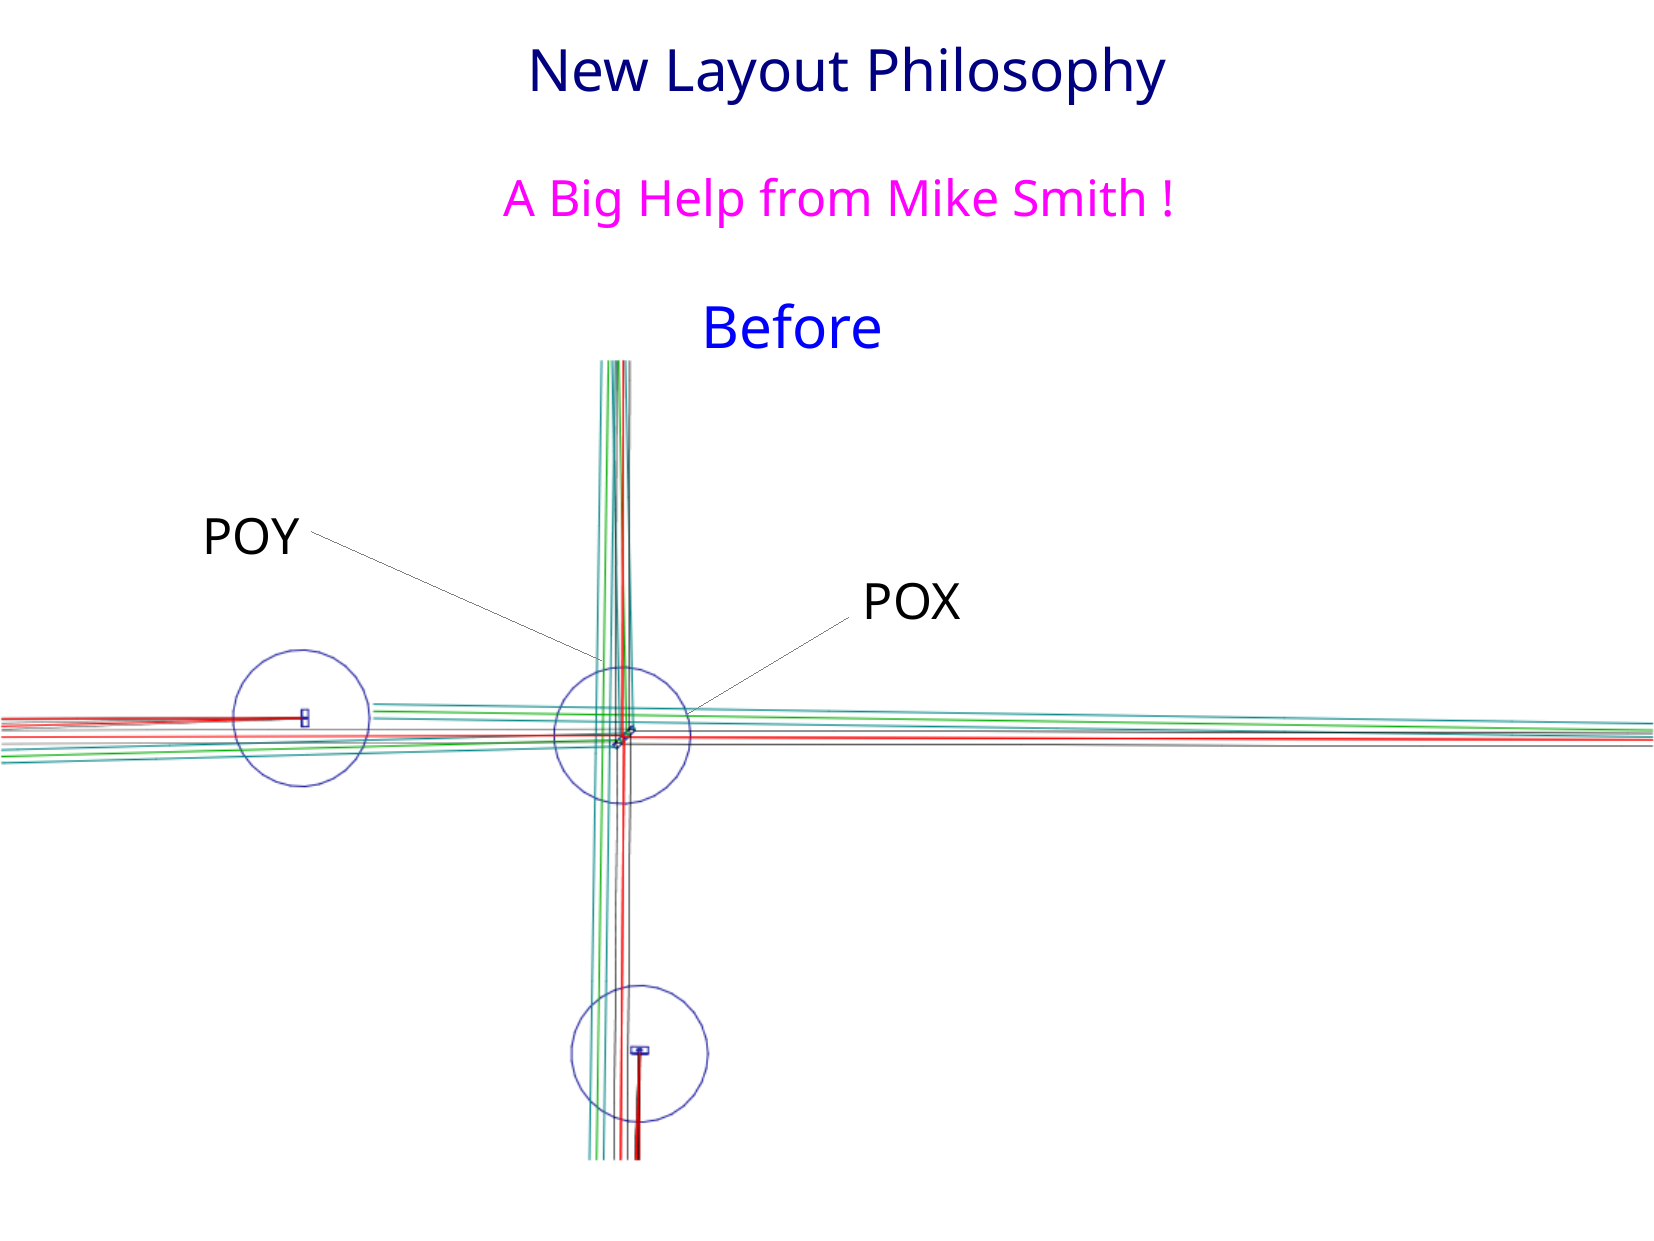

New Layout Philosophy
A Big Help from Mike Smith !
Before
POY
POX